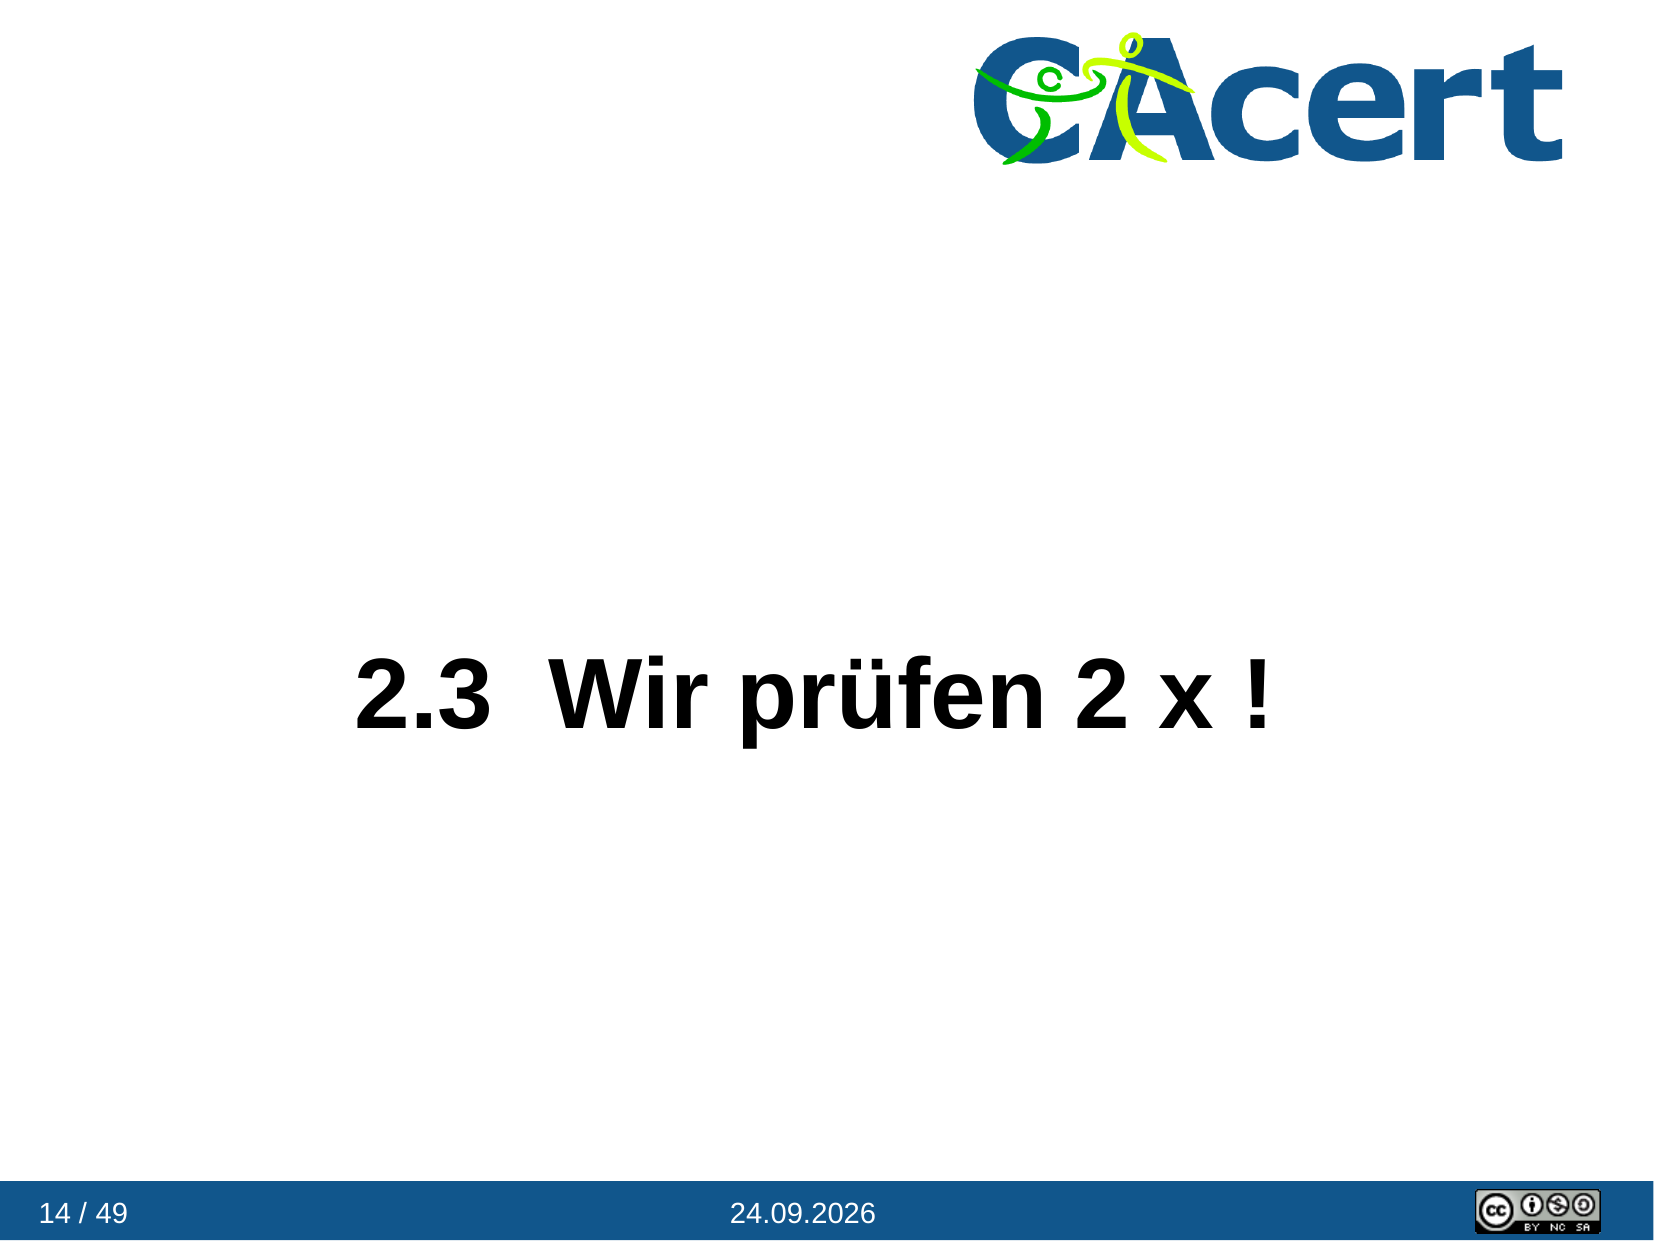

#
2.3 Wir prüfen 2 x !